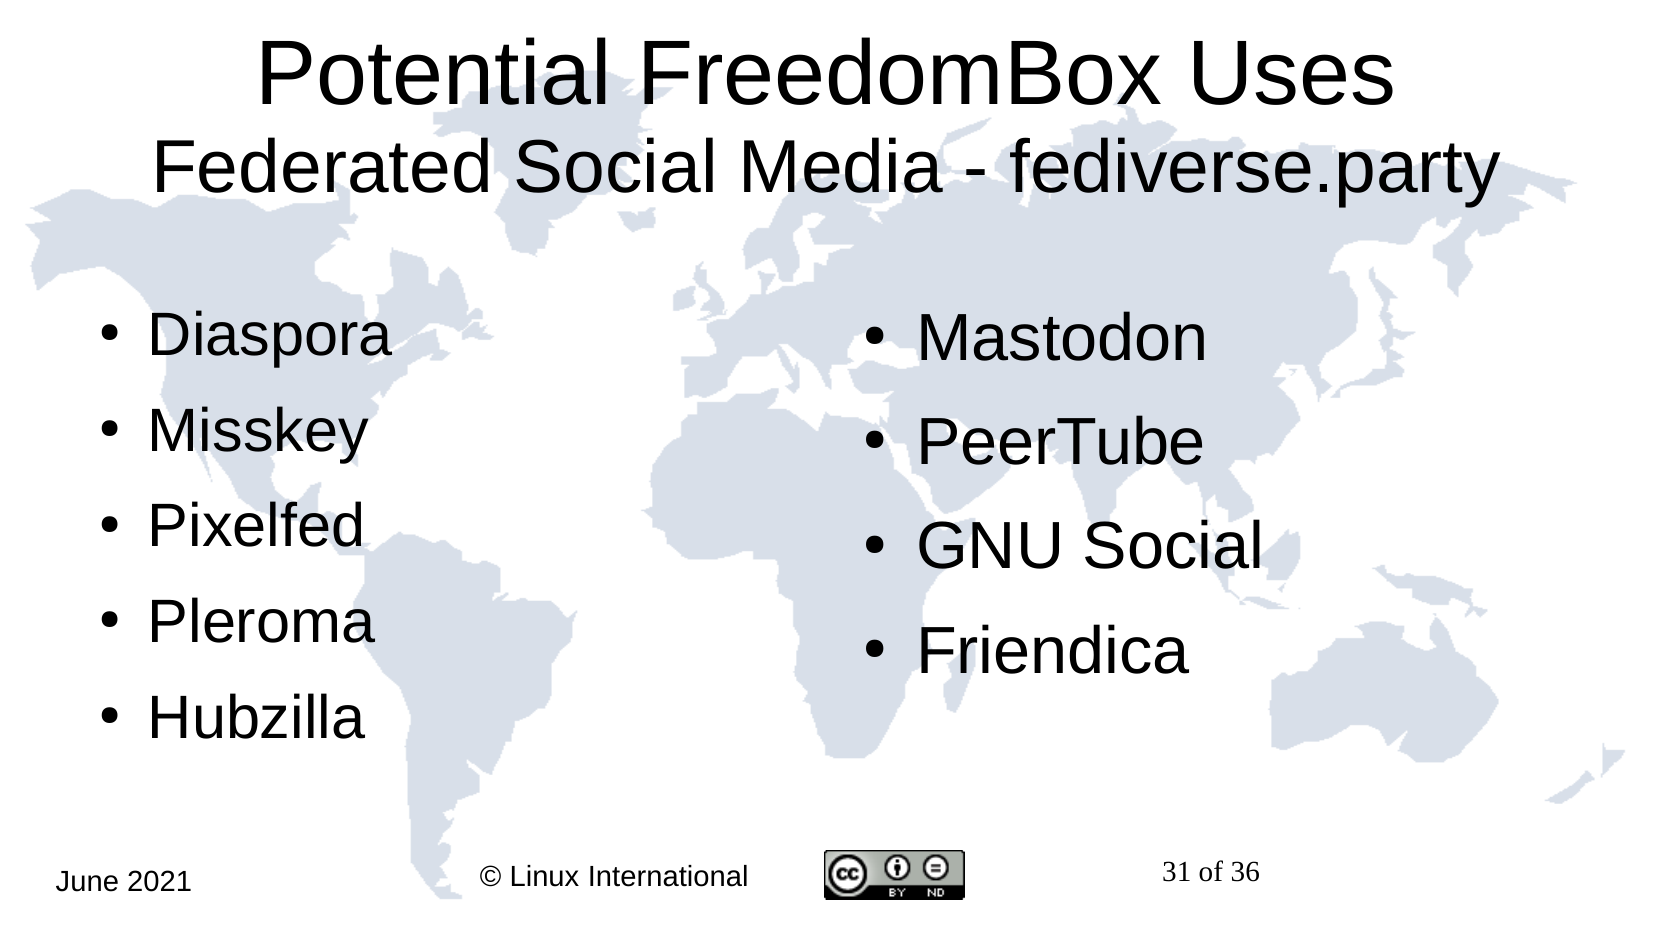

# Potential FreedomBox Uses Federated Social Media - fediverse.party
Diaspora
Misskey
Pixelfed
Pleroma
Hubzilla
Mastodon
PeerTube
GNU Social
Friendica
31